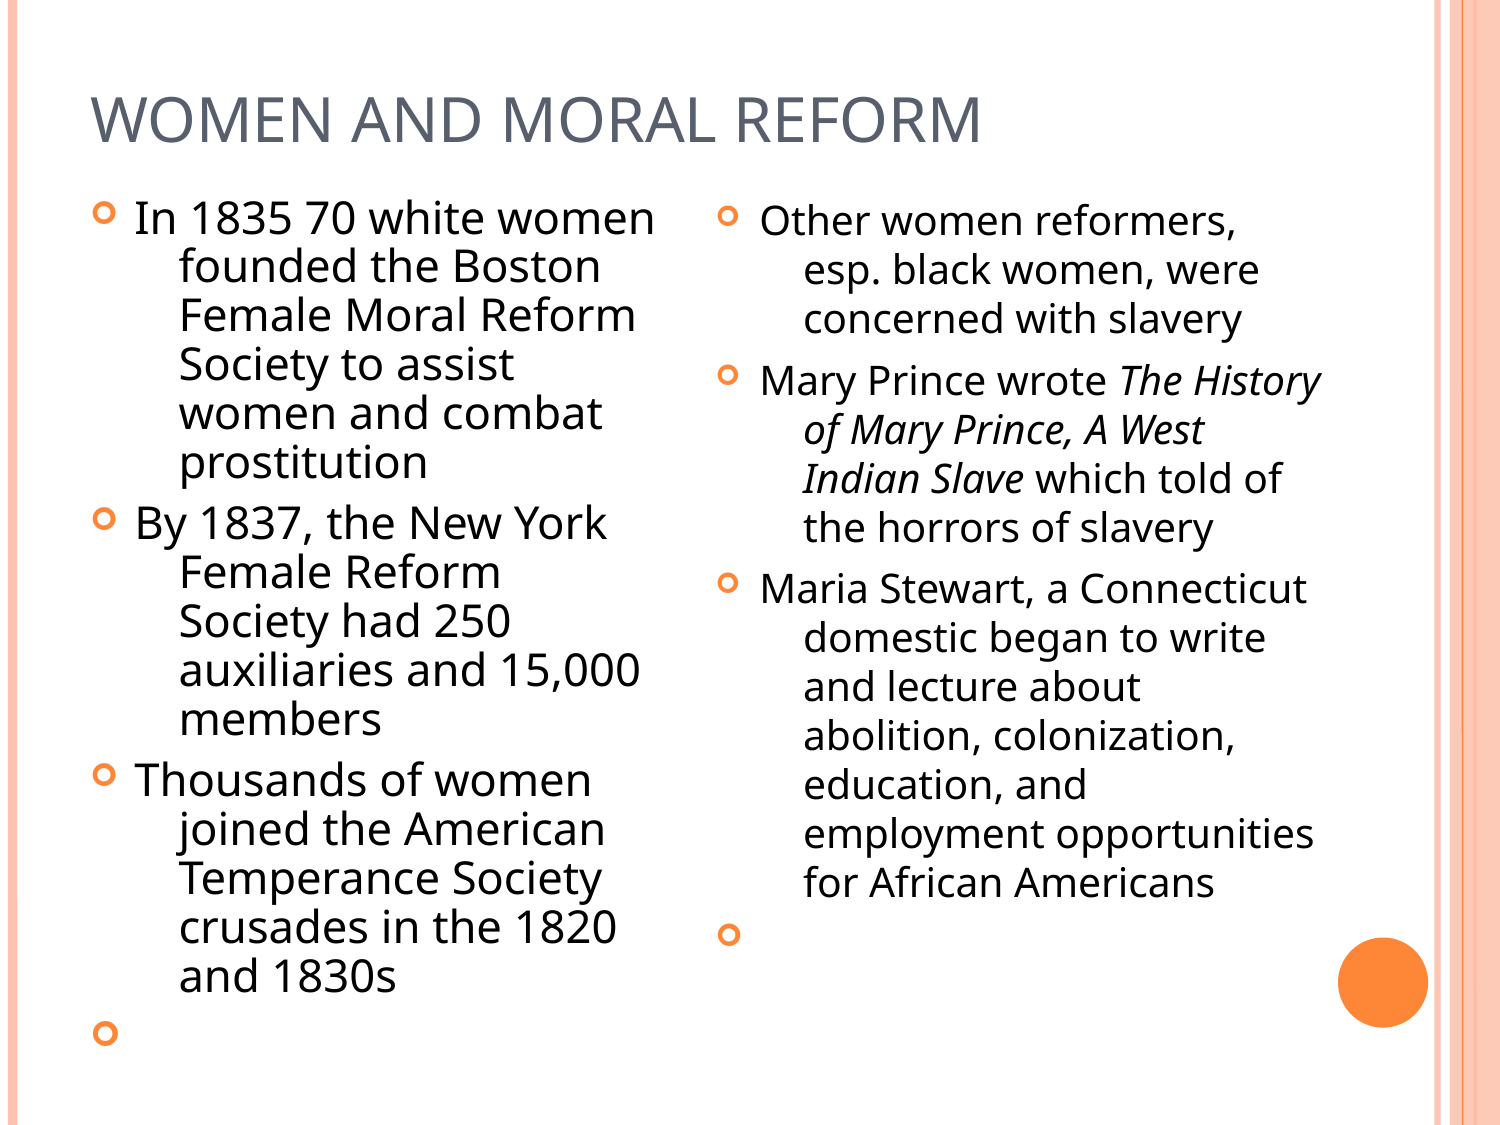

# Women and Moral Reform
In 1835 70 white women founded the Boston Female Moral Reform Society to assist women and combat prostitution
By 1837, the New York Female Reform Society had 250 auxiliaries and 15,000 members
Thousands of women joined the American Temperance Society crusades in the 1820 and 1830s
Other women reformers, esp. black women, were concerned with slavery
Mary Prince wrote The History of Mary Prince, A West Indian Slave which told of the horrors of slavery
Maria Stewart, a Connecticut domestic began to write and lecture about abolition, colonization, education, and employment opportunities for African Americans